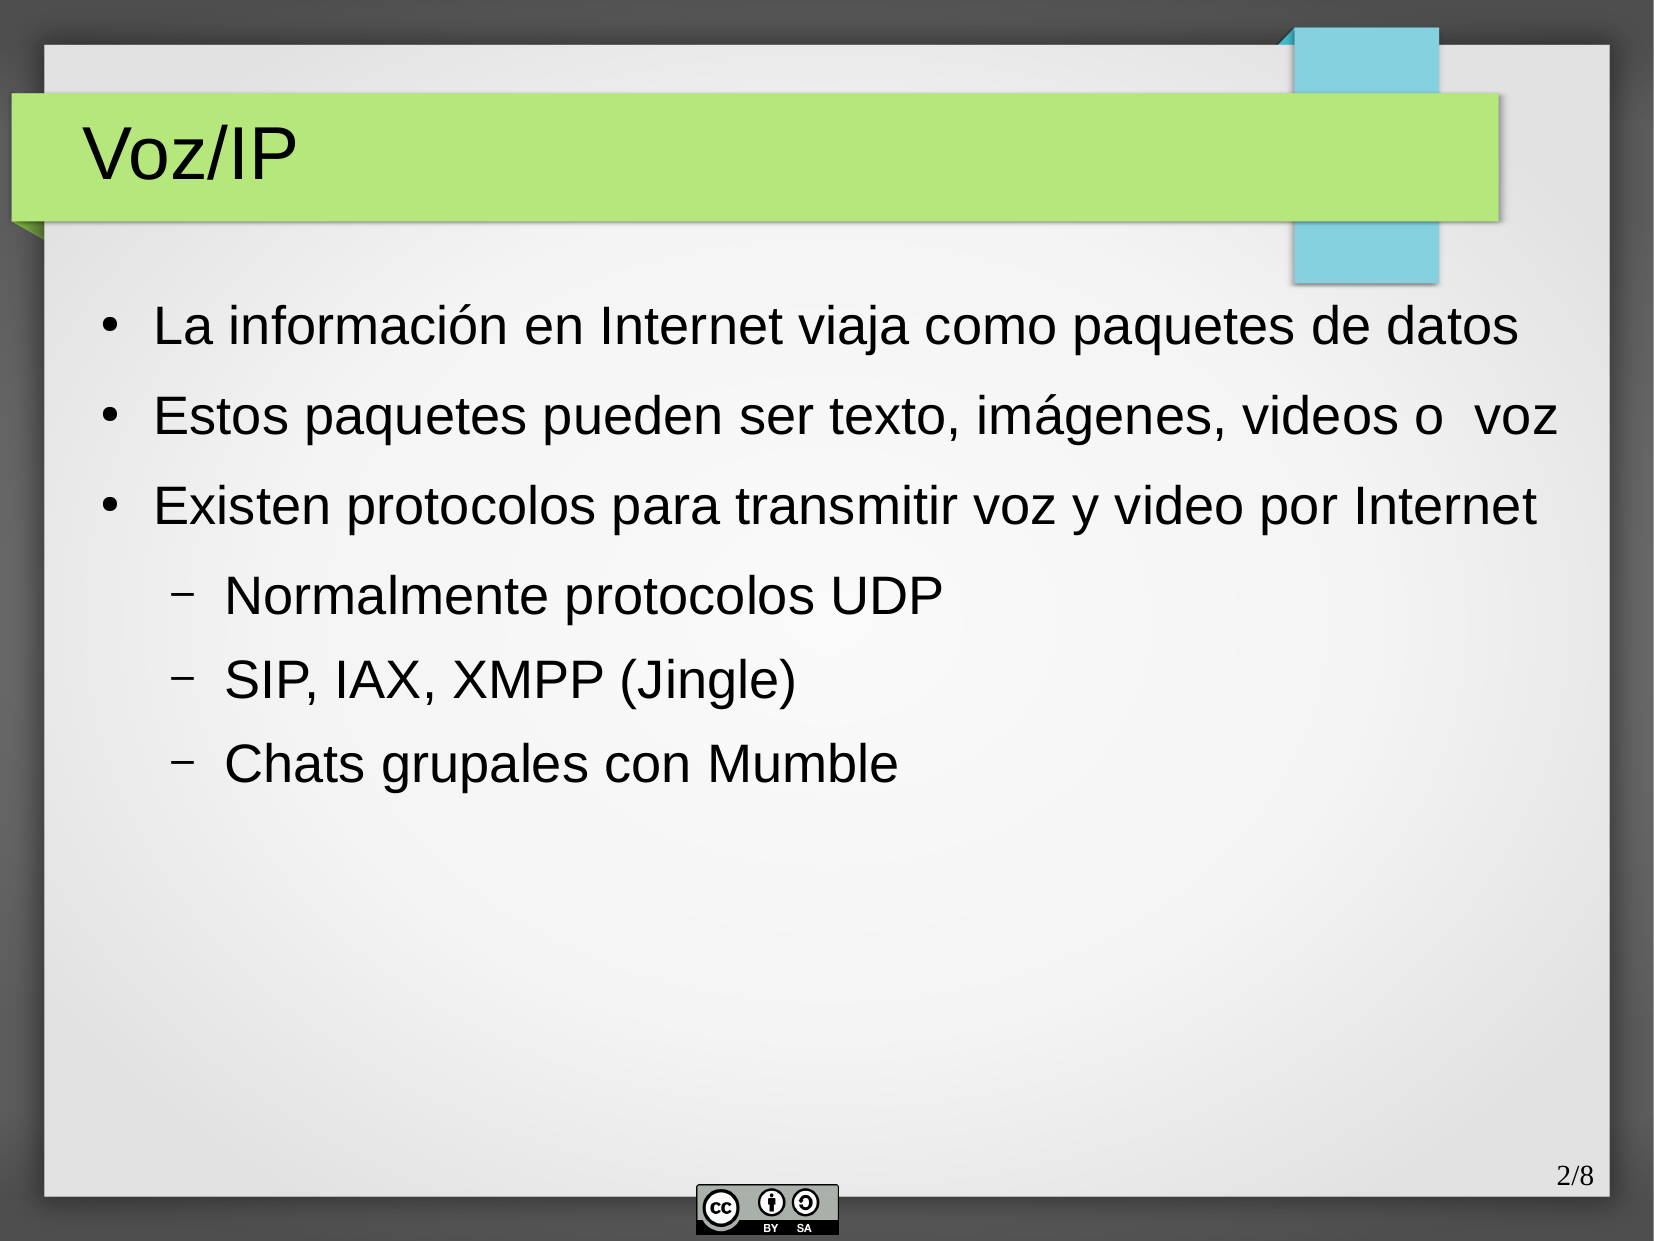

# Voz/IP
La información en Internet viaja como paquetes de datos
Estos paquetes pueden ser texto, imágenes, videos o voz
Existen protocolos para transmitir voz y video por Internet
Normalmente protocolos UDP
SIP, IAX, XMPP (Jingle)
Chats grupales con Mumble
2